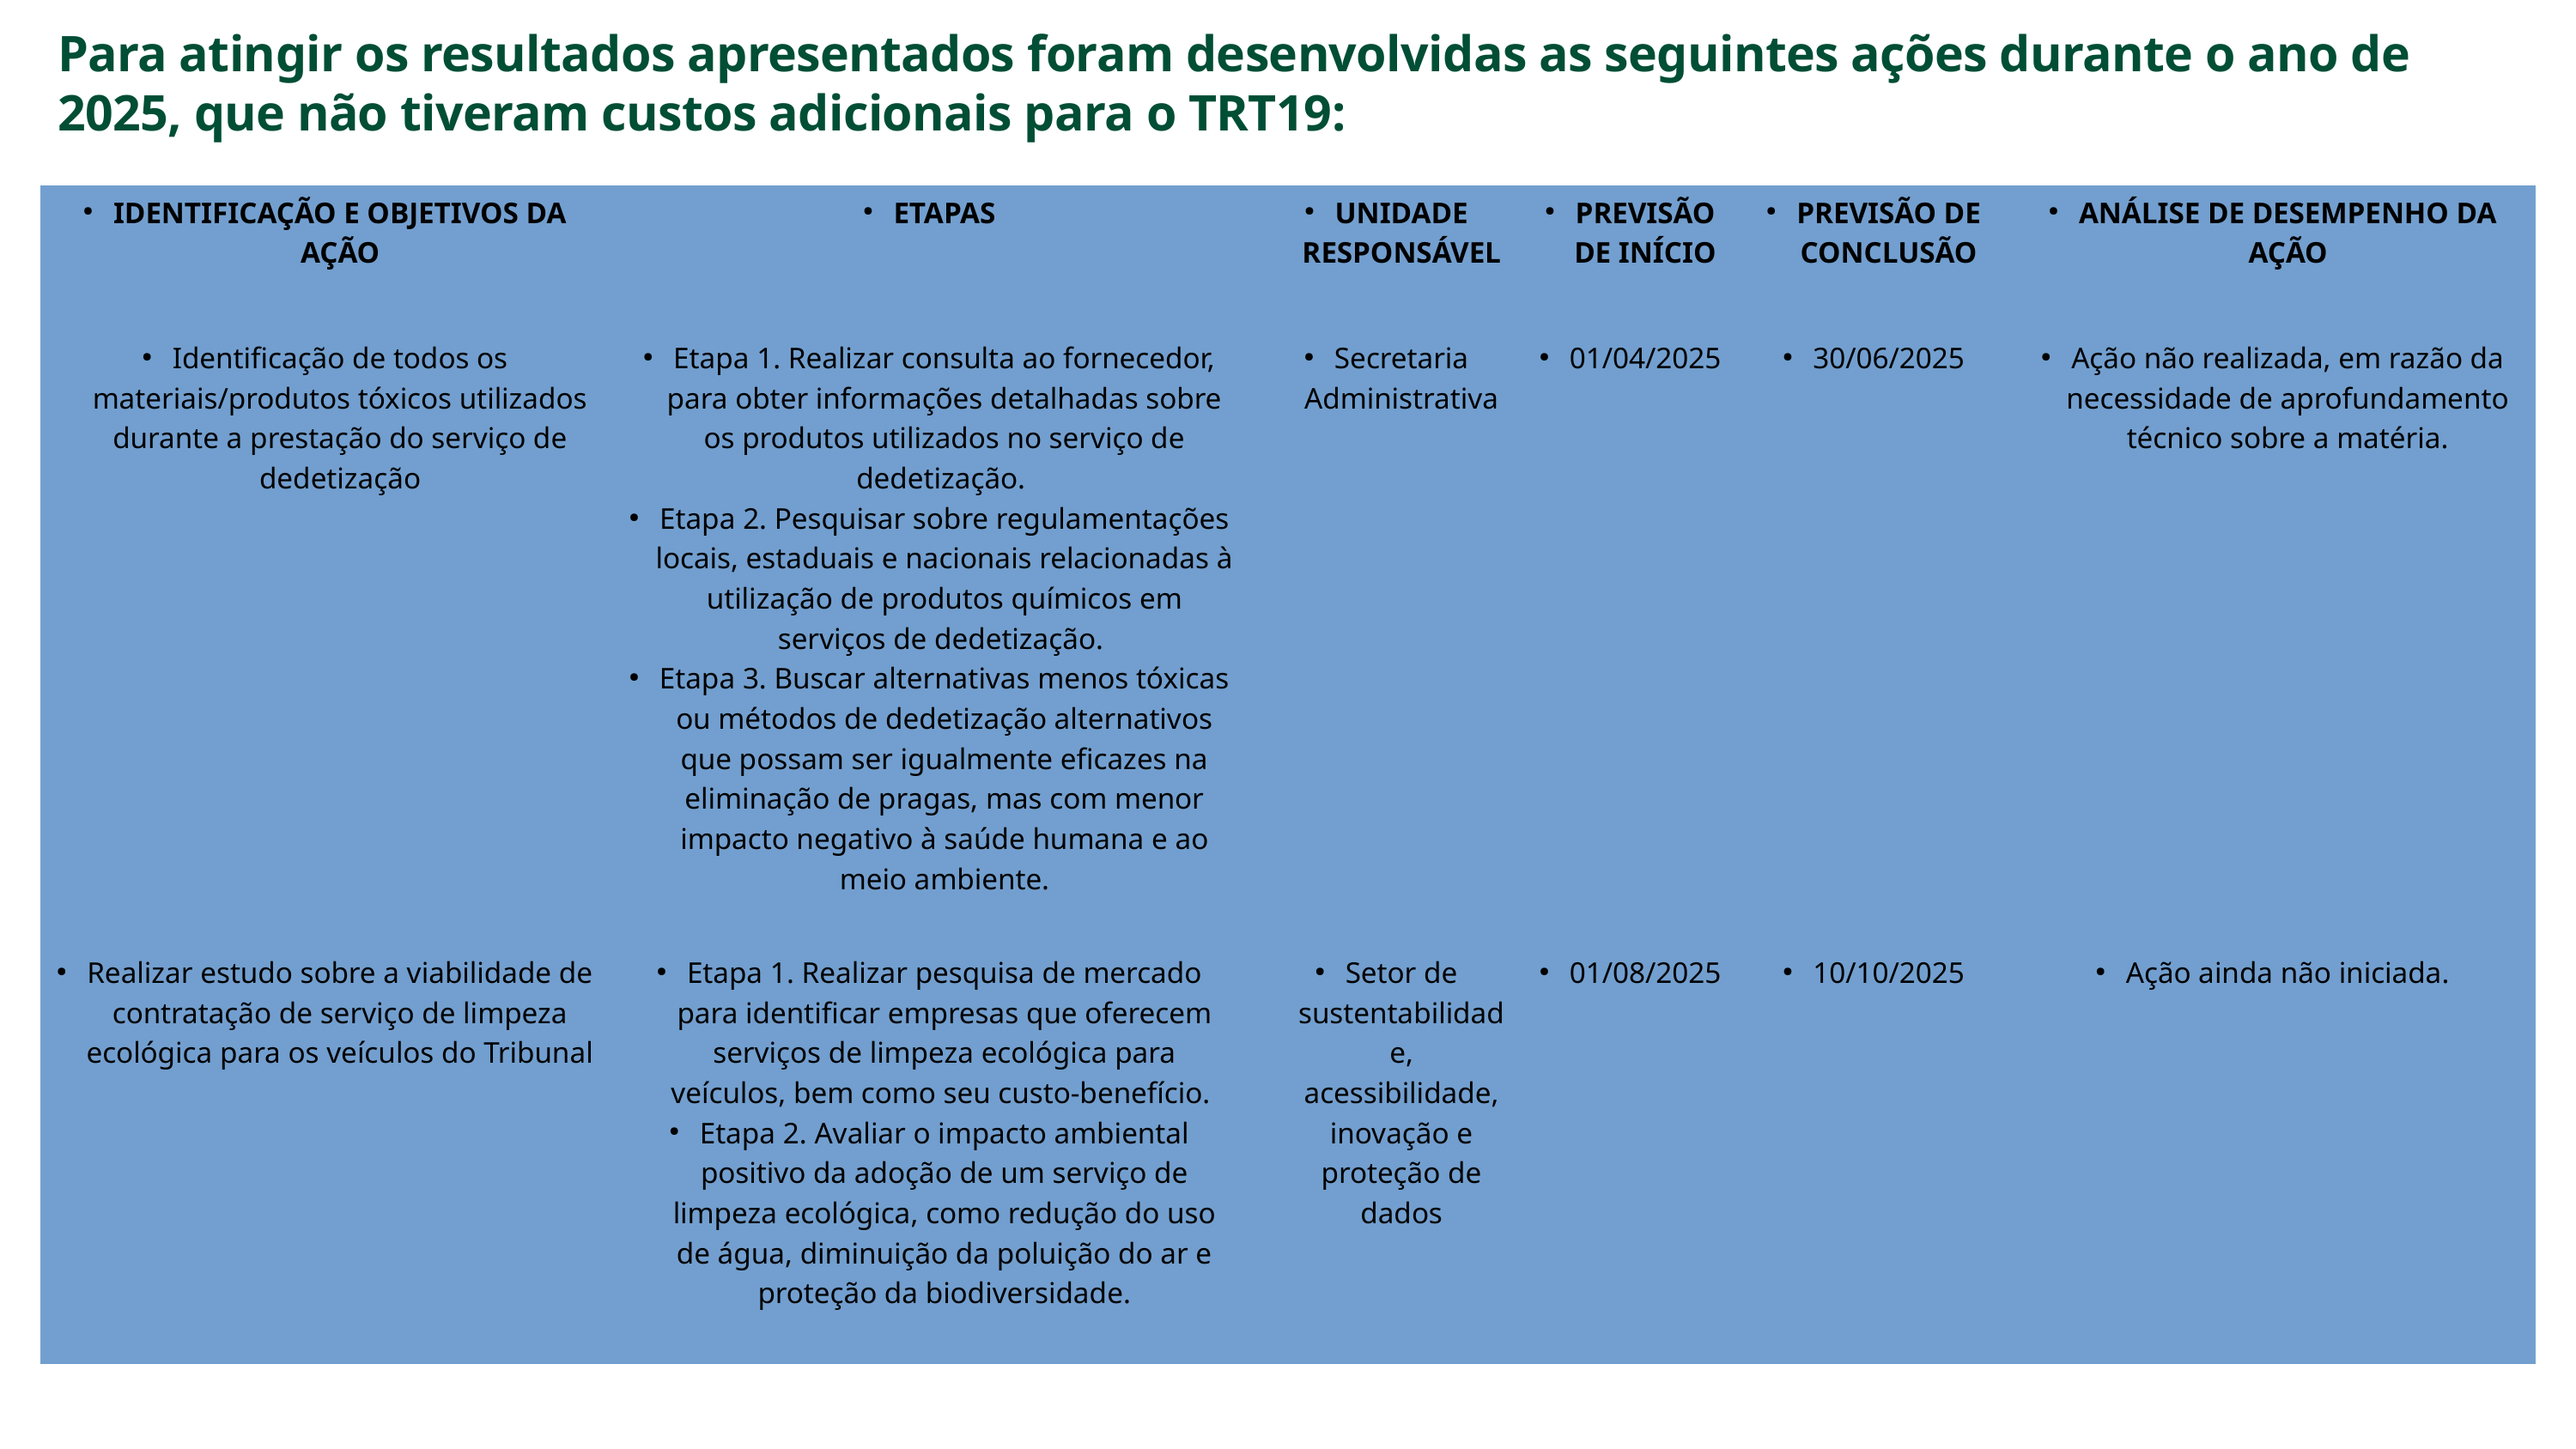

Para atingir os resultados apresentados foram desenvolvidas as seguintes ações durante o ano de 2025, que não tiveram custos adicionais para o TRT19:
| IDENTIFICAÇÃO E OBJETIVOS DA AÇÃO | ETAPAS | UNIDADE RESPONSÁVEL | PREVISÃO DE INÍCIO | PREVISÃO DE CONCLUSÃO | ANÁLISE DE DESEMPENHO DA AÇÃO |
| --- | --- | --- | --- | --- | --- |
| Identificação de todos os materiais/produtos tóxicos utilizados durante a prestação do serviço de dedetização | Etapa 1. Realizar consulta ao fornecedor, para obter informações detalhadas sobre os produtos utilizados no serviço de dedetização. Etapa 2. Pesquisar sobre regulamentações locais, estaduais e nacionais relacionadas à utilização de produtos químicos em serviços de dedetização. Etapa 3. Buscar alternativas menos tóxicas ou métodos de dedetização alternativos que possam ser igualmente eficazes na eliminação de pragas, mas com menor impacto negativo à saúde humana e ao meio ambiente. | Secretaria Administrativa | 01/04/2025 | 30/06/2025 | Ação não realizada, em razão da necessidade de aprofundamento técnico sobre a matéria. |
| Realizar estudo sobre a viabilidade de contratação de serviço de limpeza ecológica para os veículos do Tribunal | Etapa 1. Realizar pesquisa de mercado para identificar empresas que oferecem serviços de limpeza ecológica para veículos, bem como seu custo-benefício. Etapa 2. Avaliar o impacto ambiental positivo da adoção de um serviço de limpeza ecológica, como redução do uso de água, diminuição da poluição do ar e proteção da biodiversidade. | Setor de sustentabilidade, acessibilidade, inovação e proteção de dados | 01/08/2025 | 10/10/2025 | Ação ainda não iniciada. |